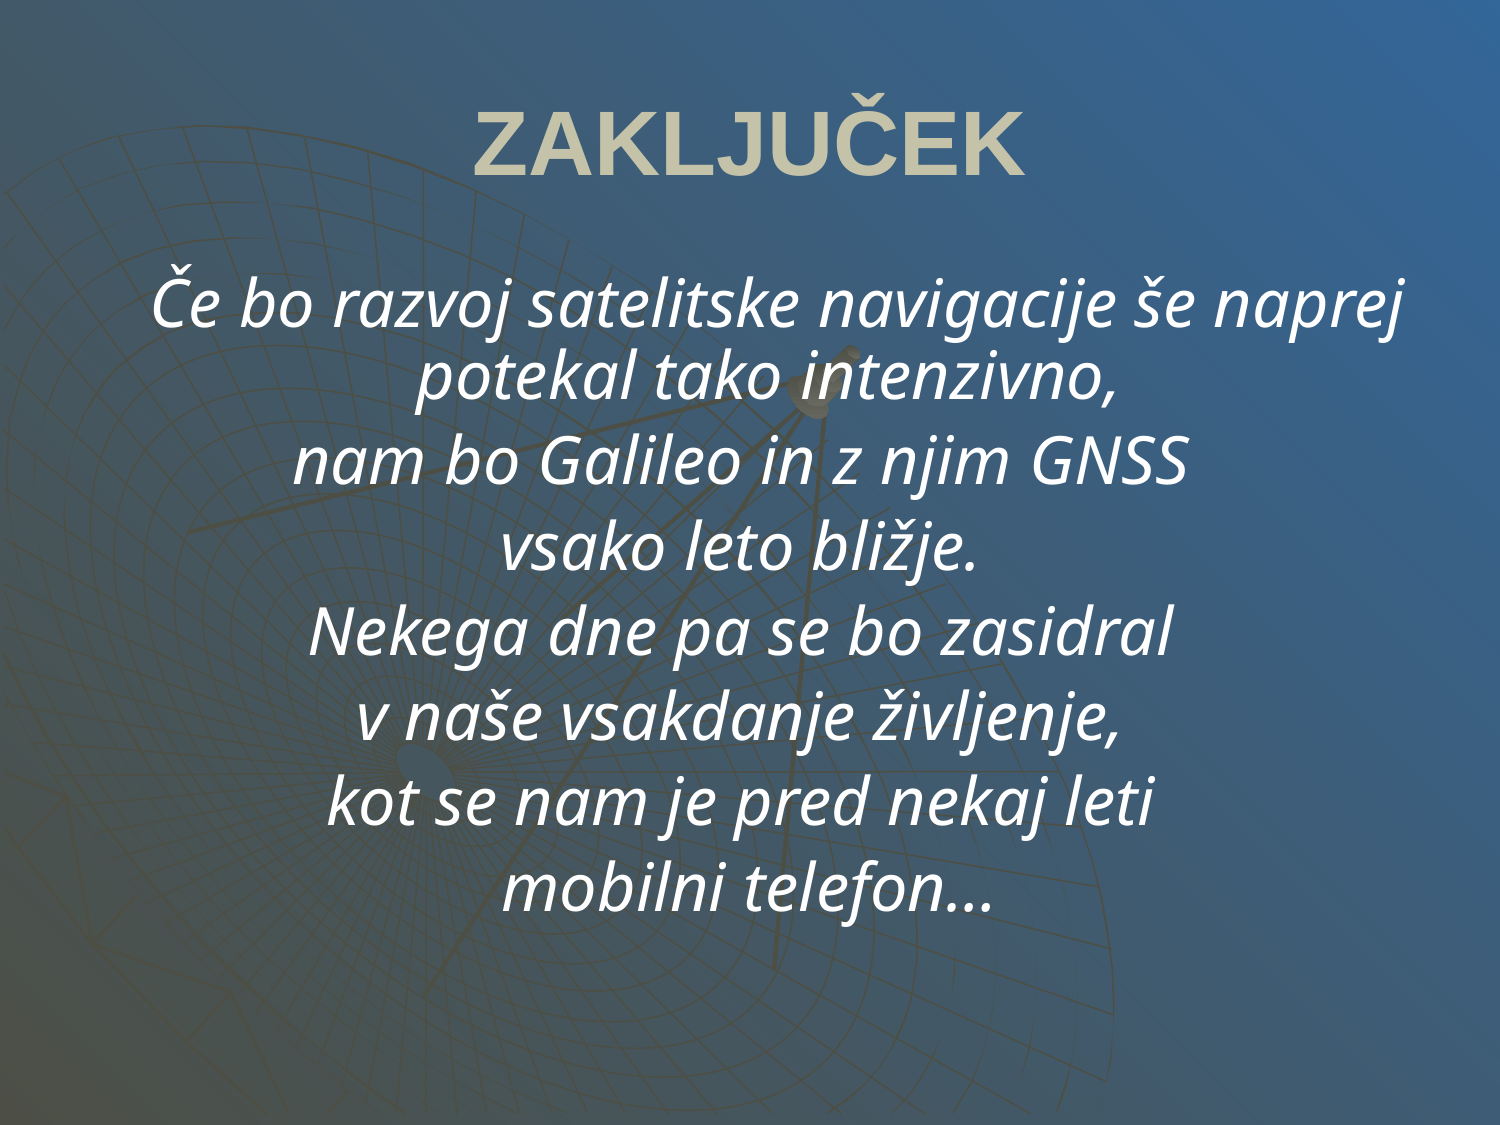

# ZAKLJUČEK
	Če bo razvoj satelitske navigacije še naprej potekal tako intenzivno,
nam bo Galileo in z njim GNSS
vsako leto bližje.
Nekega dne pa se bo zasidral
v naše vsakdanje življenje,
kot se nam je pred nekaj leti
mobilni telefon…